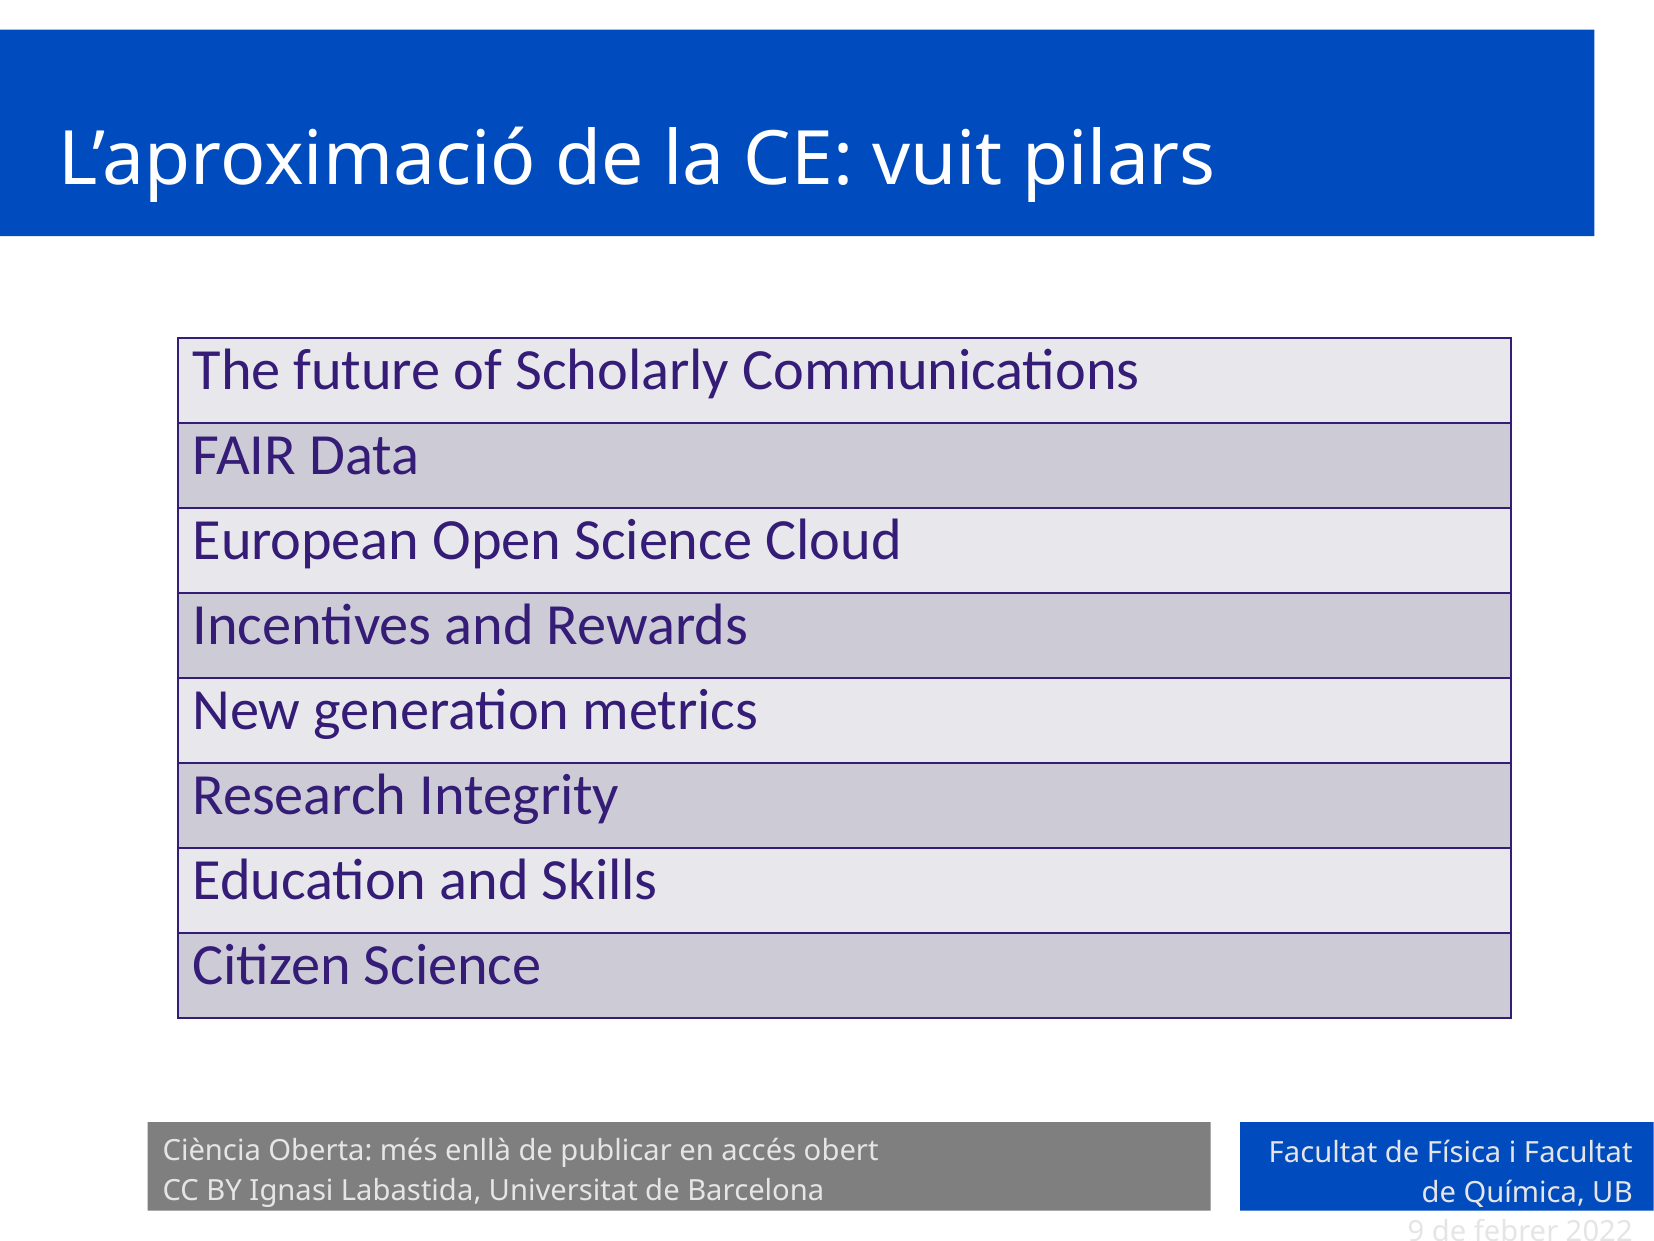

# L’aproximació de la CE: vuit pilars
| The future of Scholarly Communications |
| --- |
| FAIR Data |
| European Open Science Cloud |
| Incentives and Rewards |
| New generation metrics |
| Research Integrity |
| Education and Skills |
| Citizen Science |